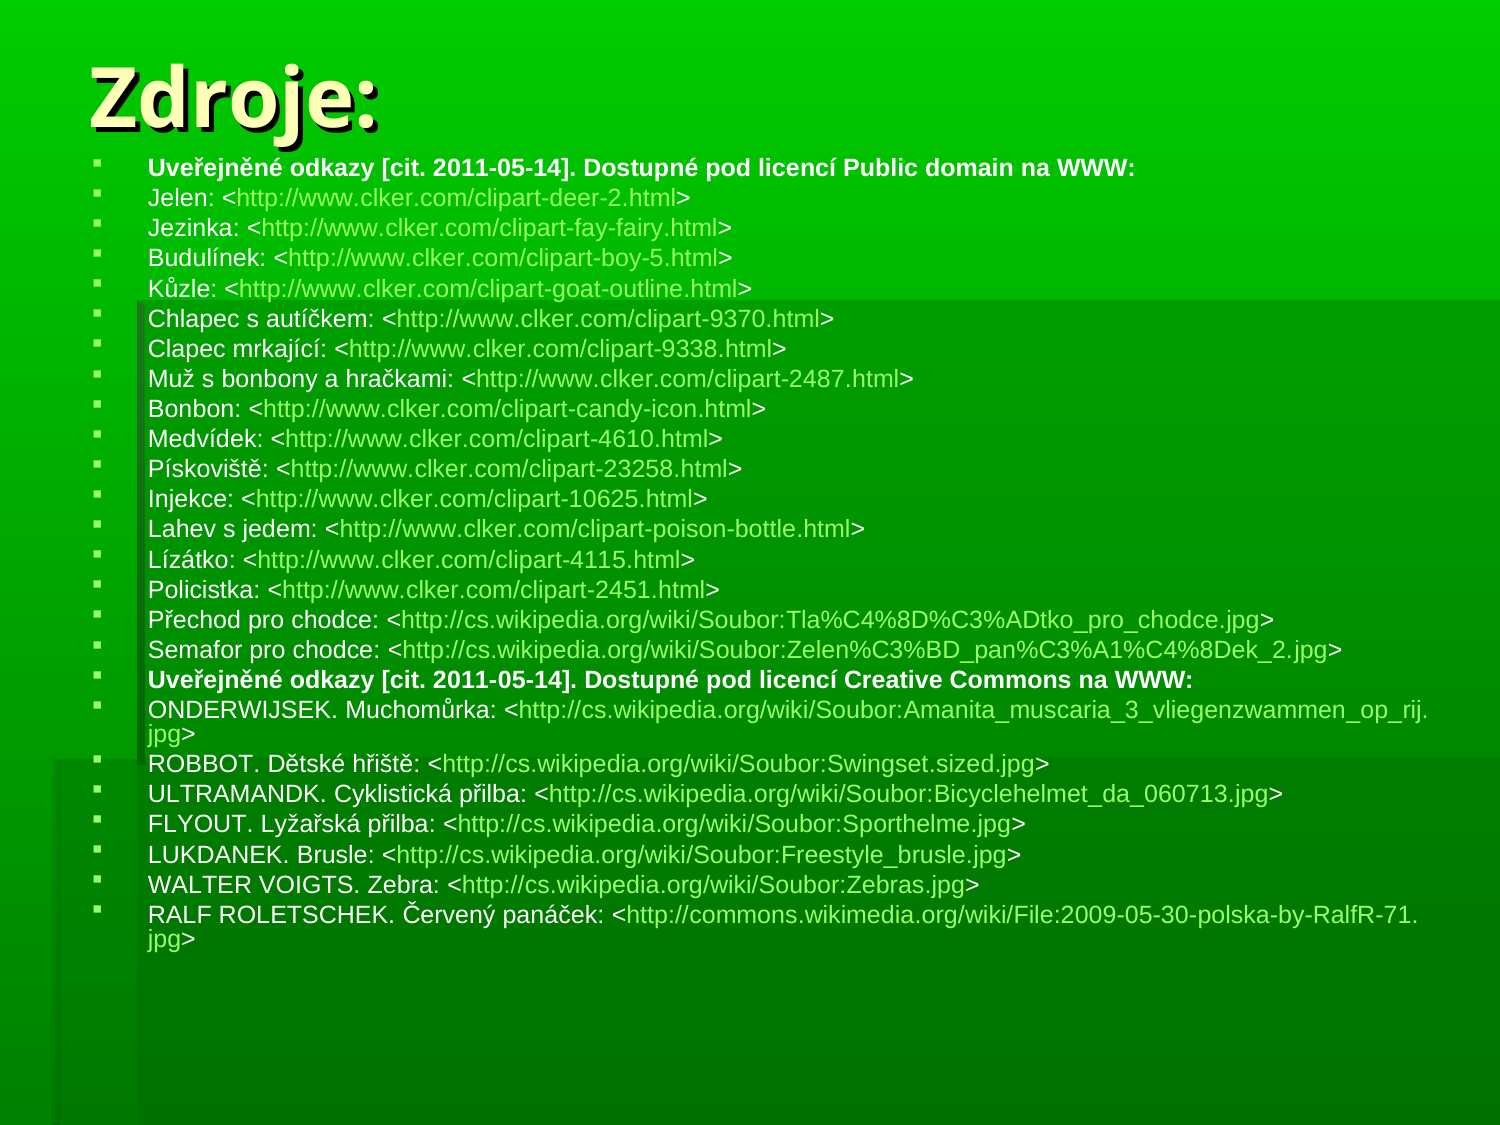

# Zdroje:
Uveřejněné odkazy [cit. 2011-05-14]. Dostupné pod licencí Public domain na WWW:
Jelen: <http://www.clker.com/clipart-deer-2.html>
Jezinka: <http://www.clker.com/clipart-fay-fairy.html>
Budulínek: <http://www.clker.com/clipart-boy-5.html>
Kůzle: <http://www.clker.com/clipart-goat-outline.html>
Chlapec s autíčkem: <http://www.clker.com/clipart-9370.html>
Clapec mrkající: <http://www.clker.com/clipart-9338.html>
Muž s bonbony a hračkami: <http://www.clker.com/clipart-2487.html>
Bonbon: <http://www.clker.com/clipart-candy-icon.html>
Medvídek: <http://www.clker.com/clipart-4610.html>
Pískoviště: <http://www.clker.com/clipart-23258.html>
Injekce: <http://www.clker.com/clipart-10625.html>
Lahev s jedem: <http://www.clker.com/clipart-poison-bottle.html>
Lízátko: <http://www.clker.com/clipart-4115.html>
Policistka: <http://www.clker.com/clipart-2451.html>
Přechod pro chodce: <http://cs.wikipedia.org/wiki/Soubor:Tla%C4%8D%C3%ADtko_pro_chodce.jpg>
Semafor pro chodce: <http://cs.wikipedia.org/wiki/Soubor:Zelen%C3%BD_pan%C3%A1%C4%8Dek_2.jpg>
Uveřejněné odkazy [cit. 2011-05-14]. Dostupné pod licencí Creative Commons na WWW:
ONDERWIJSEK. Muchomůrka: <http://cs.wikipedia.org/wiki/Soubor:Amanita_muscaria_3_vliegenzwammen_op_rij.jpg>
ROBBOT. Dětské hřiště: <http://cs.wikipedia.org/wiki/Soubor:Swingset.sized.jpg>
ULTRAMANDK. Cyklistická přilba: <http://cs.wikipedia.org/wiki/Soubor:Bicyclehelmet_da_060713.jpg>
FLYOUT. Lyžařská přilba: <http://cs.wikipedia.org/wiki/Soubor:Sporthelme.jpg>
LUKDANEK. Brusle: <http://cs.wikipedia.org/wiki/Soubor:Freestyle_brusle.jpg>
WALTER VOIGTS. Zebra: <http://cs.wikipedia.org/wiki/Soubor:Zebras.jpg>
RALF ROLETSCHEK. Červený panáček: <http://commons.wikimedia.org/wiki/File:2009-05-30-polska-by-RalfR-71.jpg>